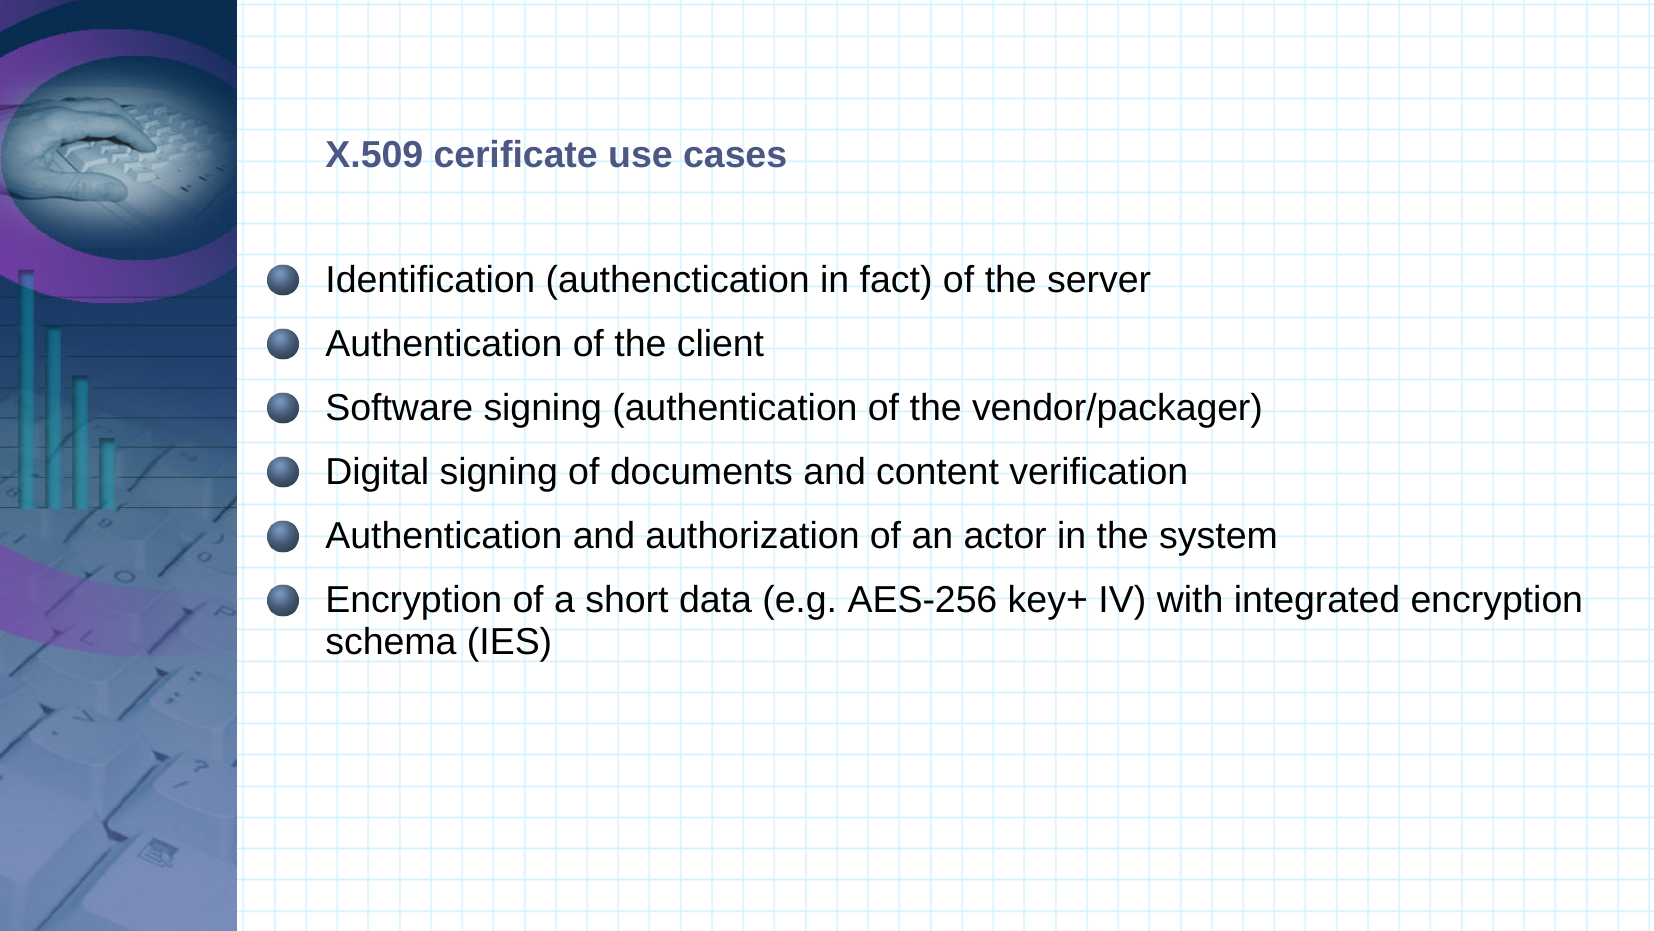

# X.509 cerificate use cases
Identification (authenctication in fact) of the server
Authentication of the client
Software signing (authentication of the vendor/packager)
Digital signing of documents and content verification
Authentication and authorization of an actor in the system
Encryption of a short data (e.g. AES-256 key+ IV) with integrated encryption schema (IES)